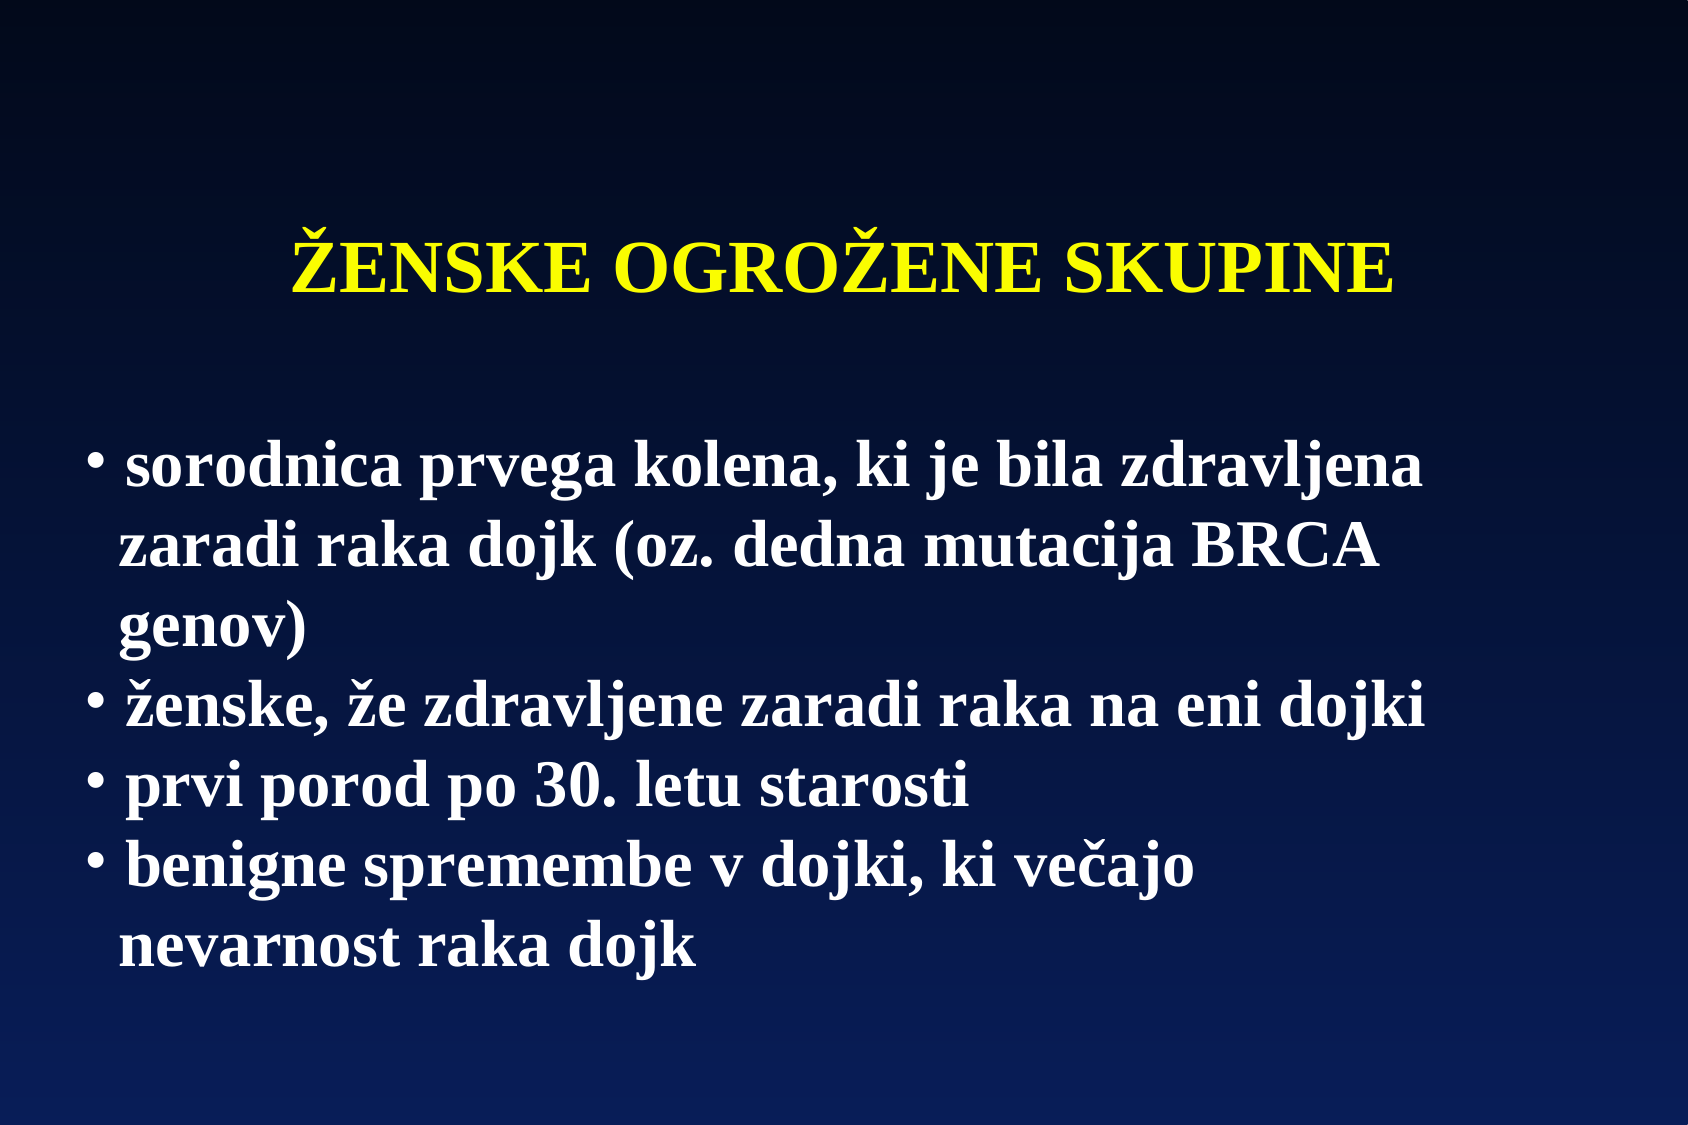

# ŽENSKE OGROŽENE SKUPINE
 sorodnica prvega kolena, ki je bila zdravljena
 zaradi raka dojk (oz. dedna mutacija BRCA
 genov)
 ženske, že zdravljene zaradi raka na eni dojki
 prvi porod po 30. letu starosti
 benigne spremembe v dojki, ki večajo
 nevarnost raka dojk